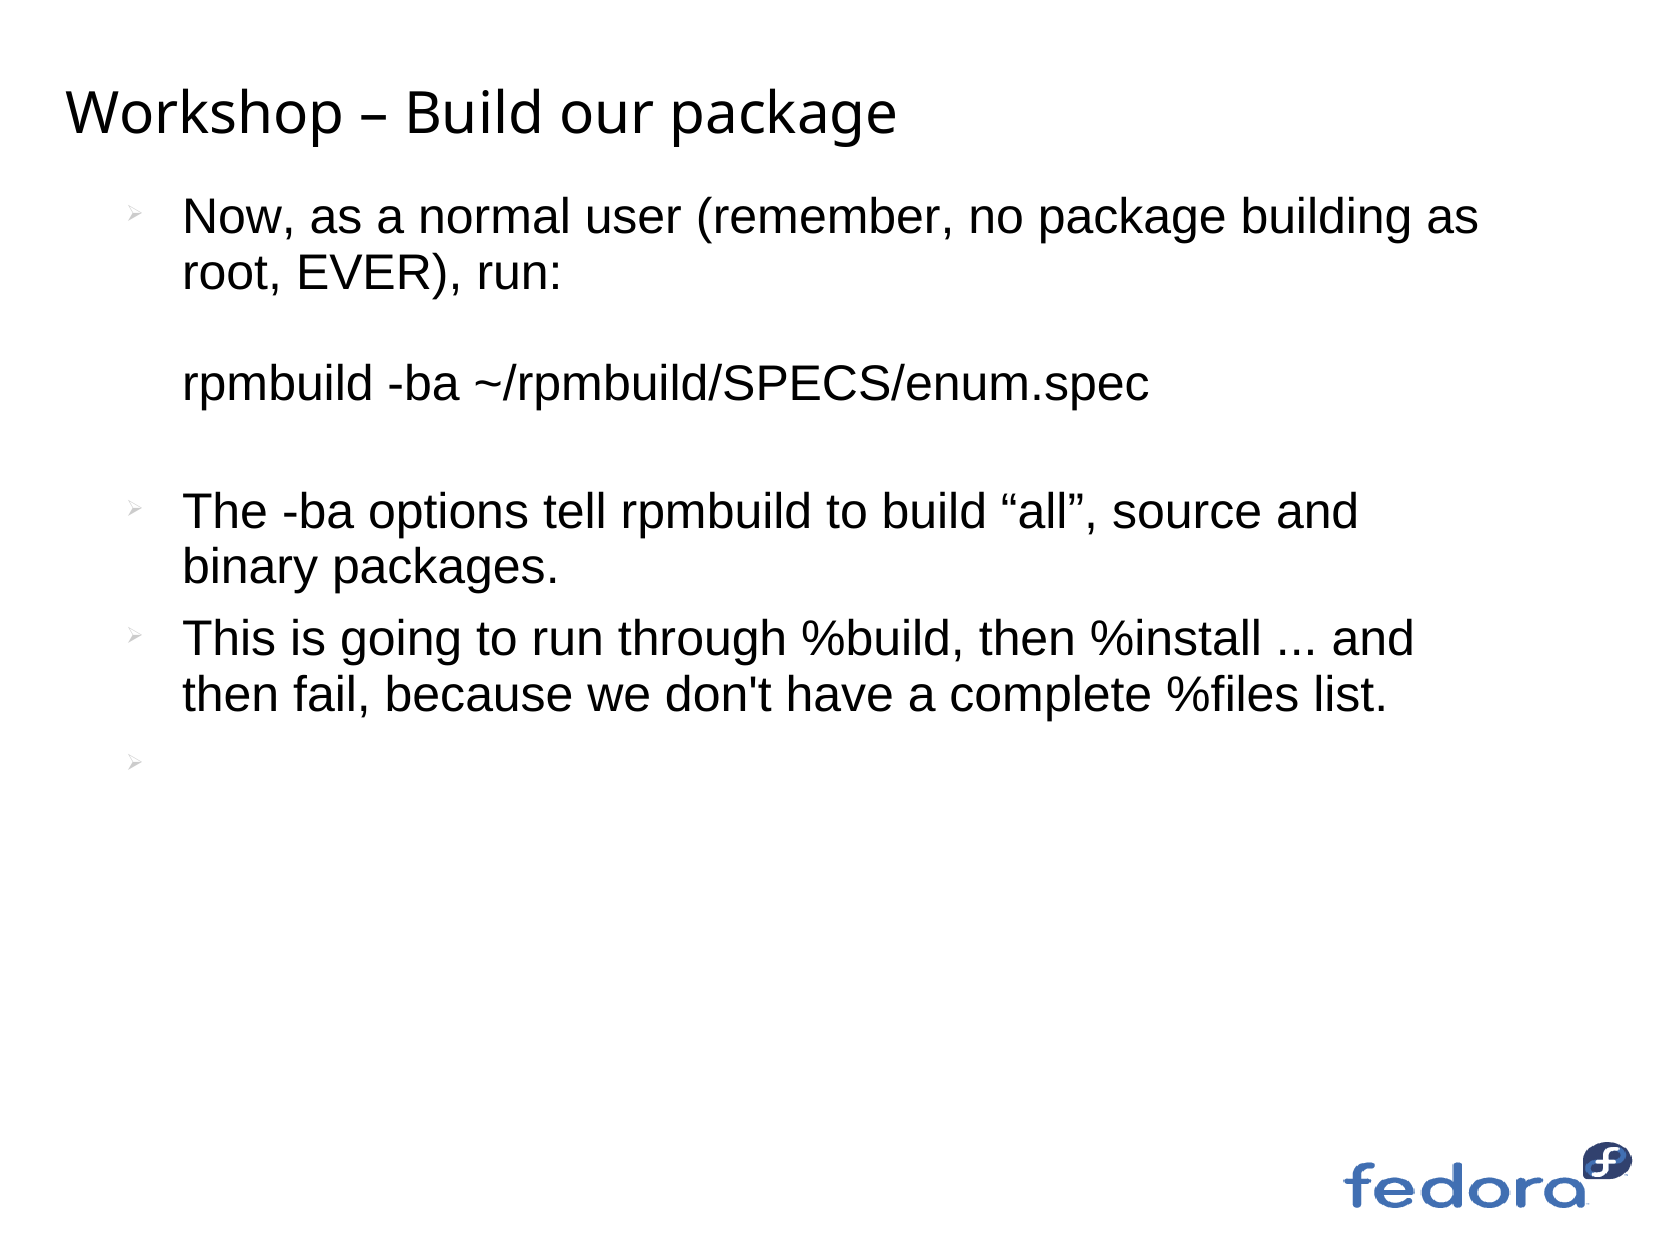

# Workshop – Build our package
Now, as a normal user (remember, no package building as root, EVER), run:
rpmbuild -ba ~/rpmbuild/SPECS/enum.spec
The -ba options tell rpmbuild to build “all”, source and binary packages.
This is going to run through %build, then %install ... and then fail, because we don't have a complete %files list.